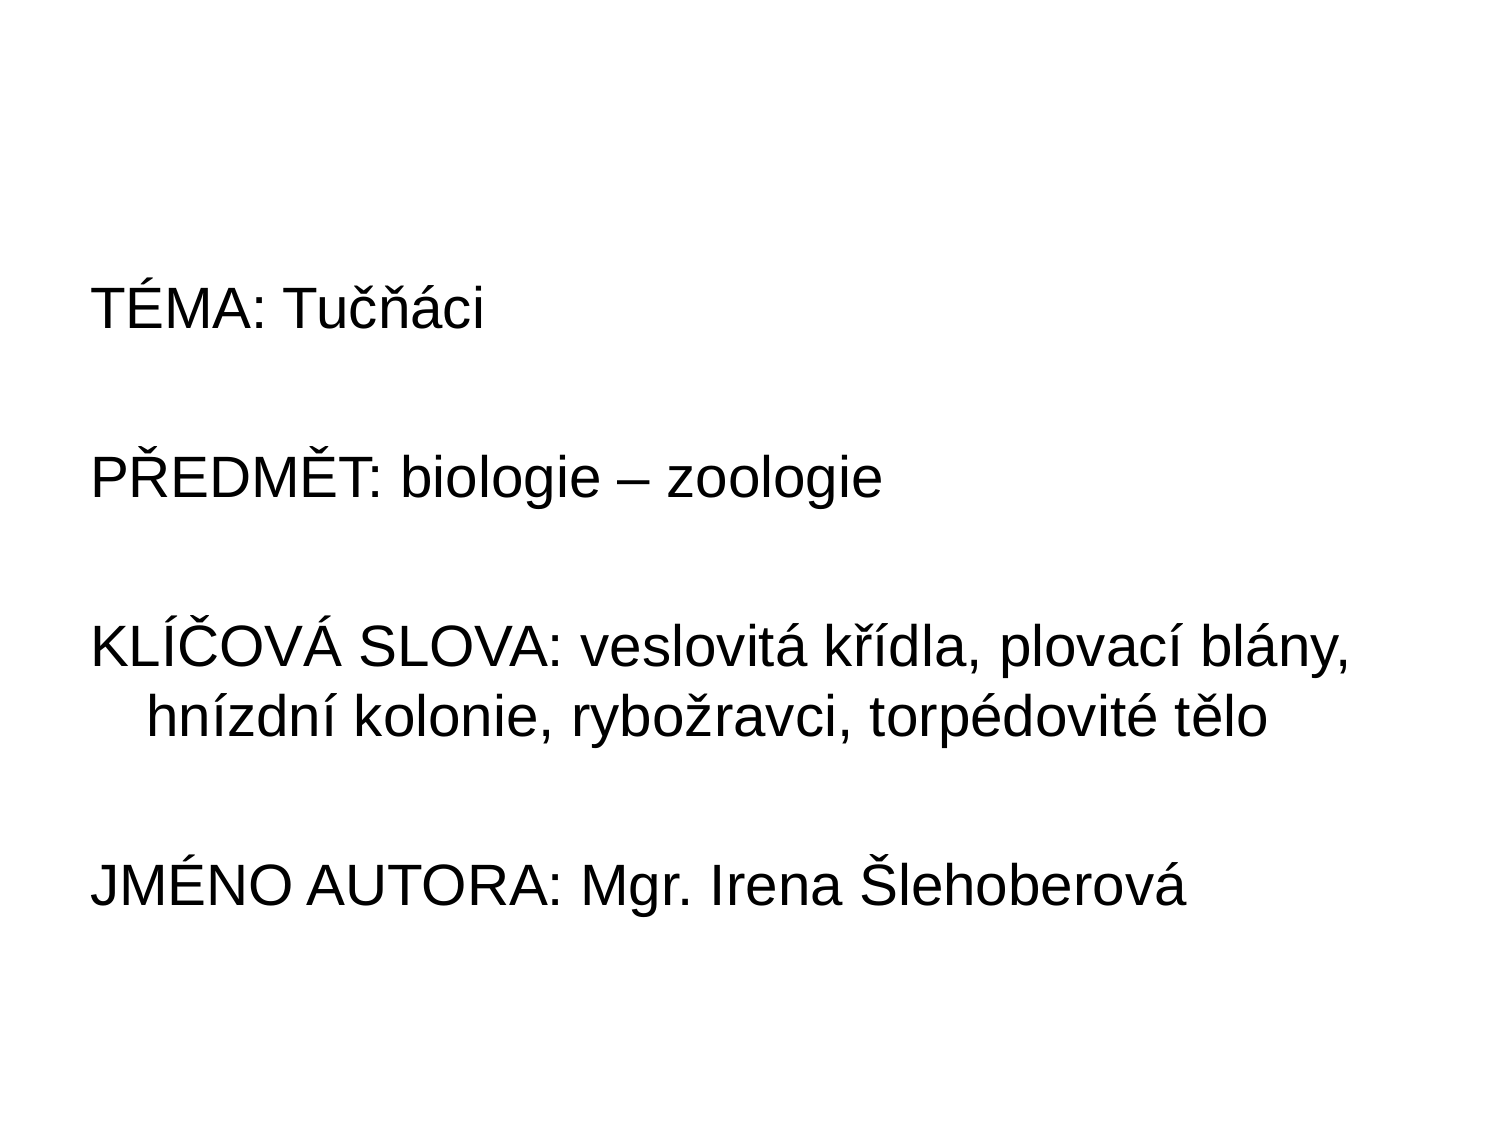

# TÉMA: Tučňáci
PŘEDMĚT: biologie – zoologie
KLÍČOVÁ SLOVA: veslovitá křídla, plovací blány, hnízdní kolonie, rybožravci, torpédovité tělo
JMÉNO AUTORA: Mgr. Irena Šlehoberová